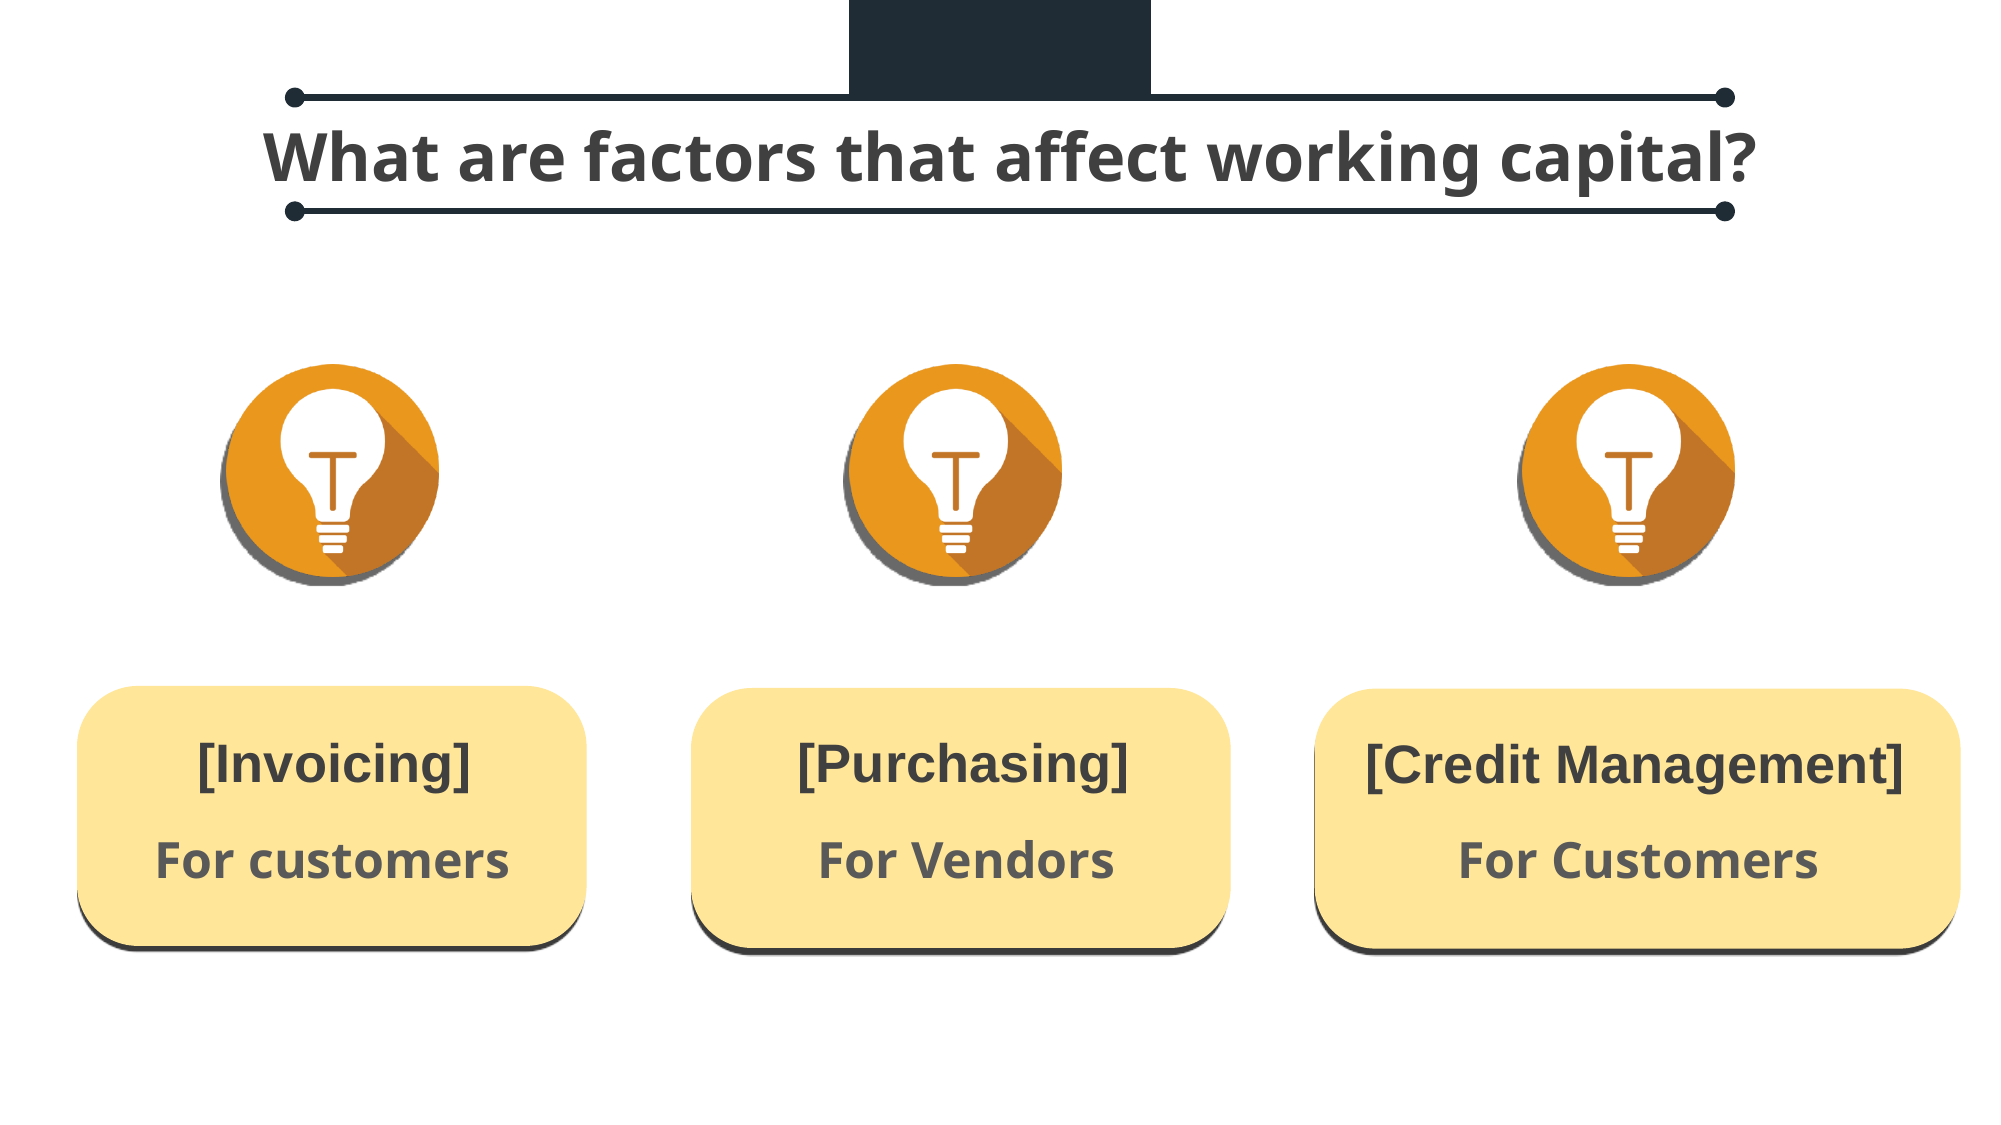

What are factors that affect working capital?
[Invoicing]
For customers
[Purchasing]
For Vendors
[Credit Management]
For Customers